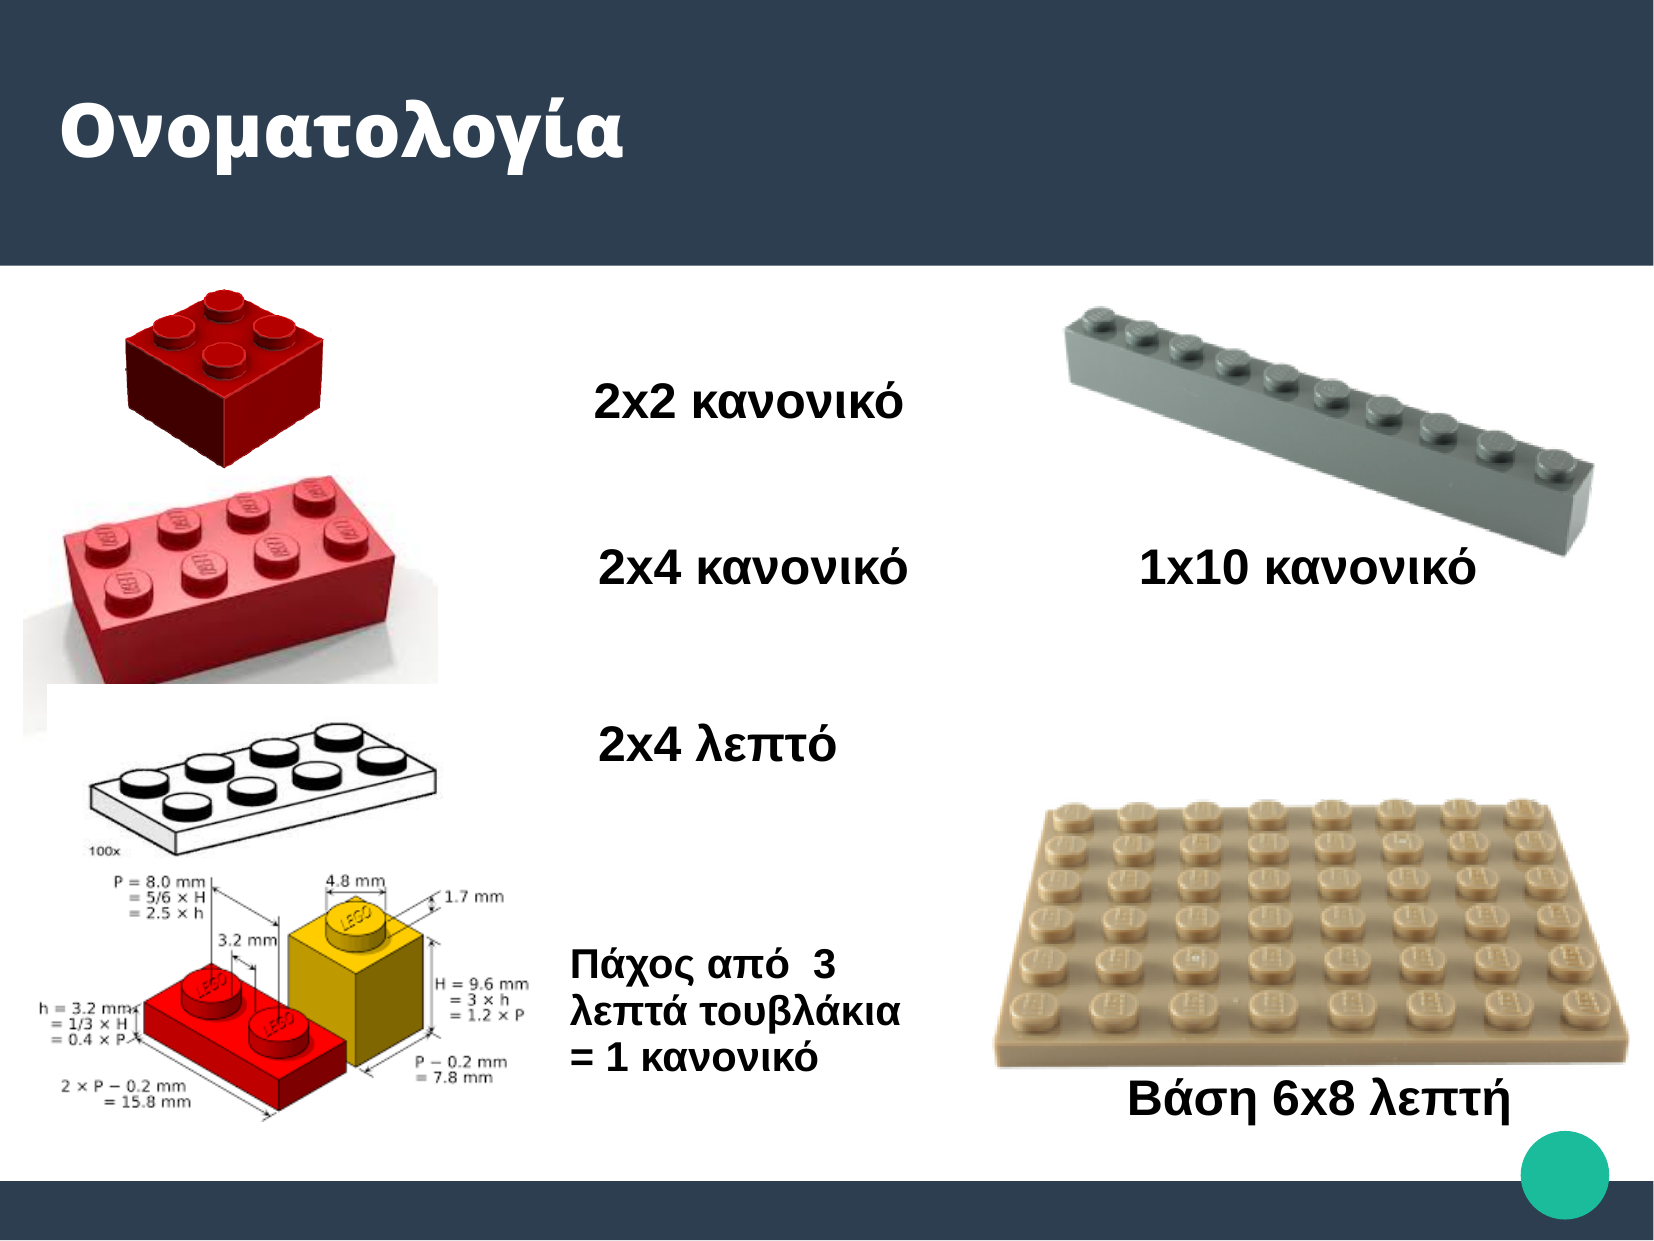

# Ονοματολογία
2x2 κανονικό
2x4 κανονικό
1x10 κανονικό
2x4 λεπτό
Πάχος από 3 λεπτά τουβλάκια = 1 κανονικό
Βάση 6x8 λεπτή